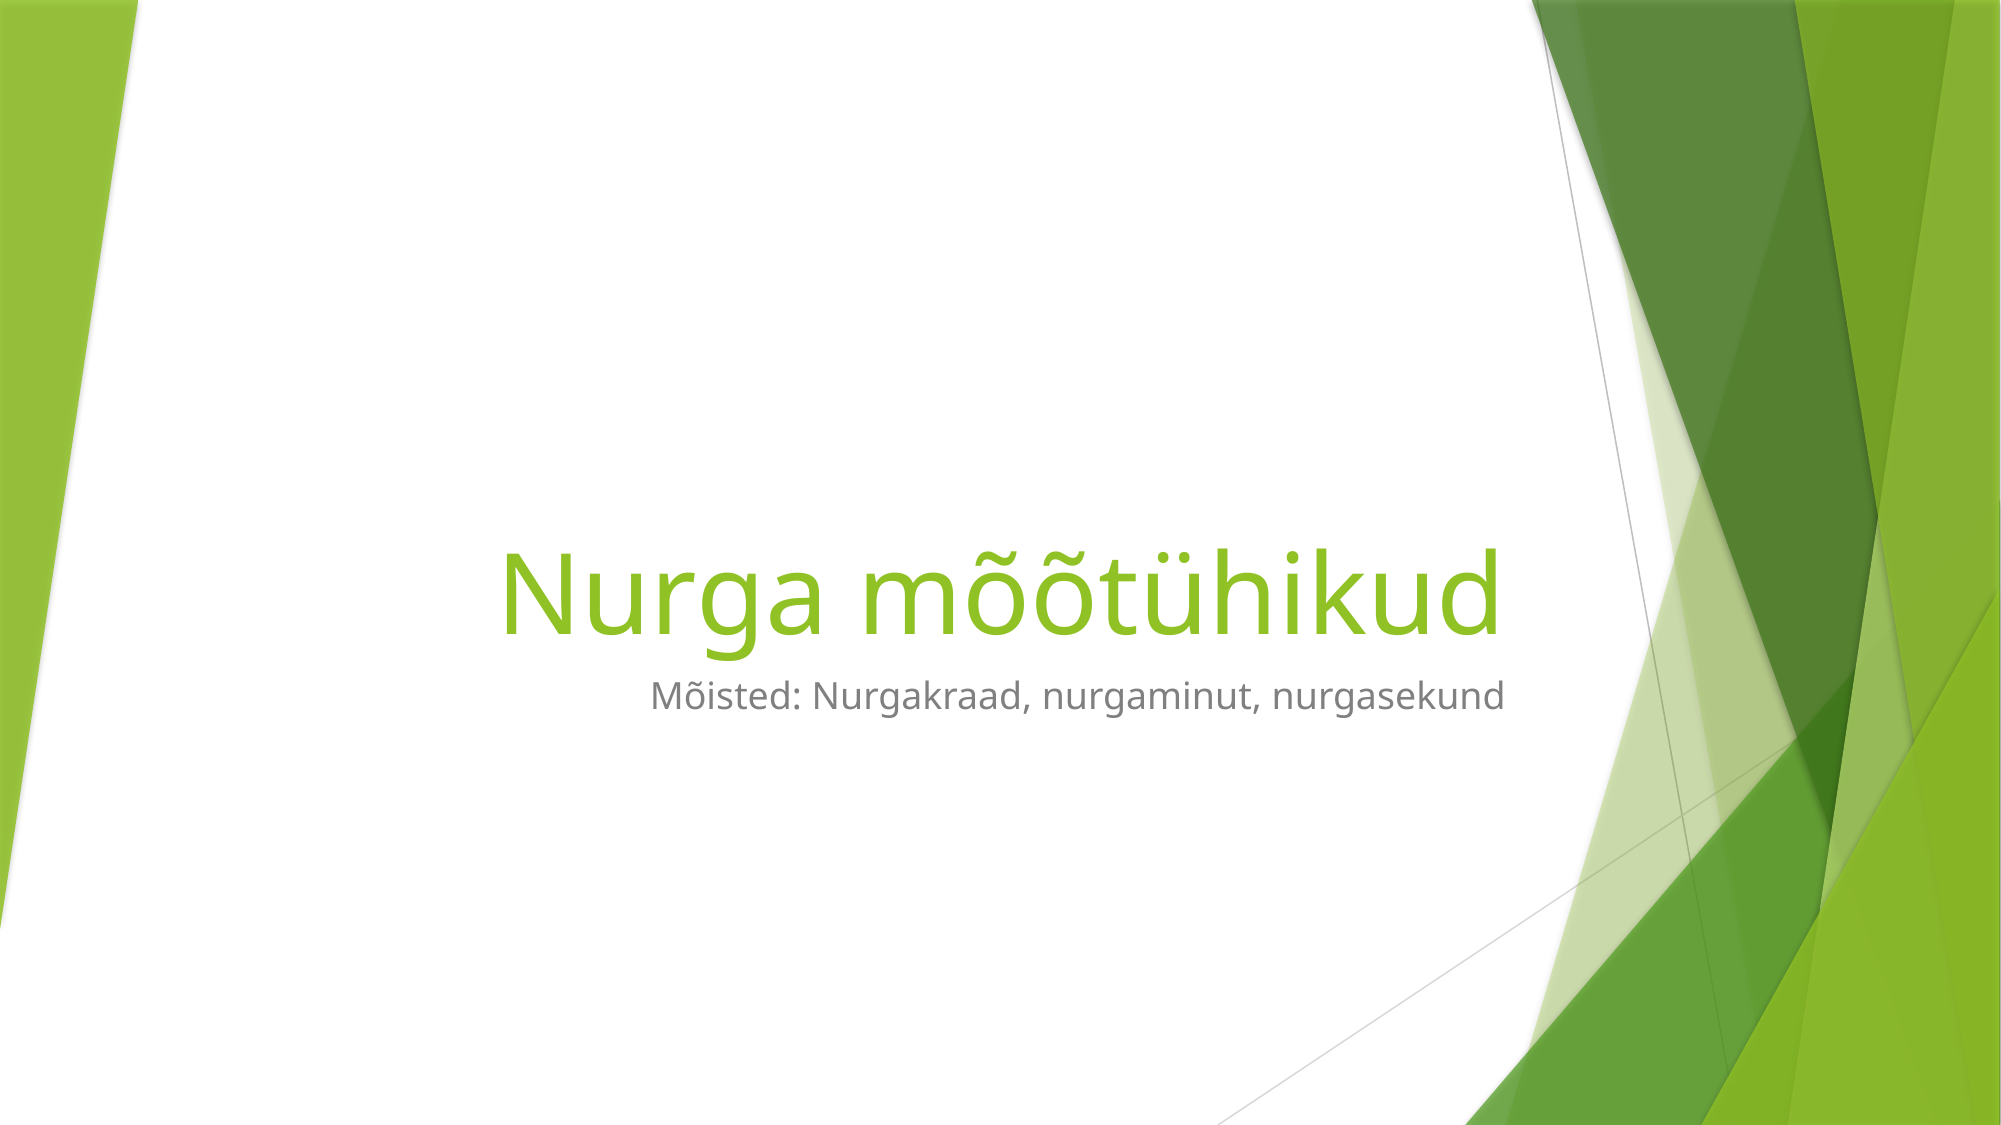

# Nurga mõõtühikud
Mõisted: Nurgakraad, nurgaminut, nurgasekund